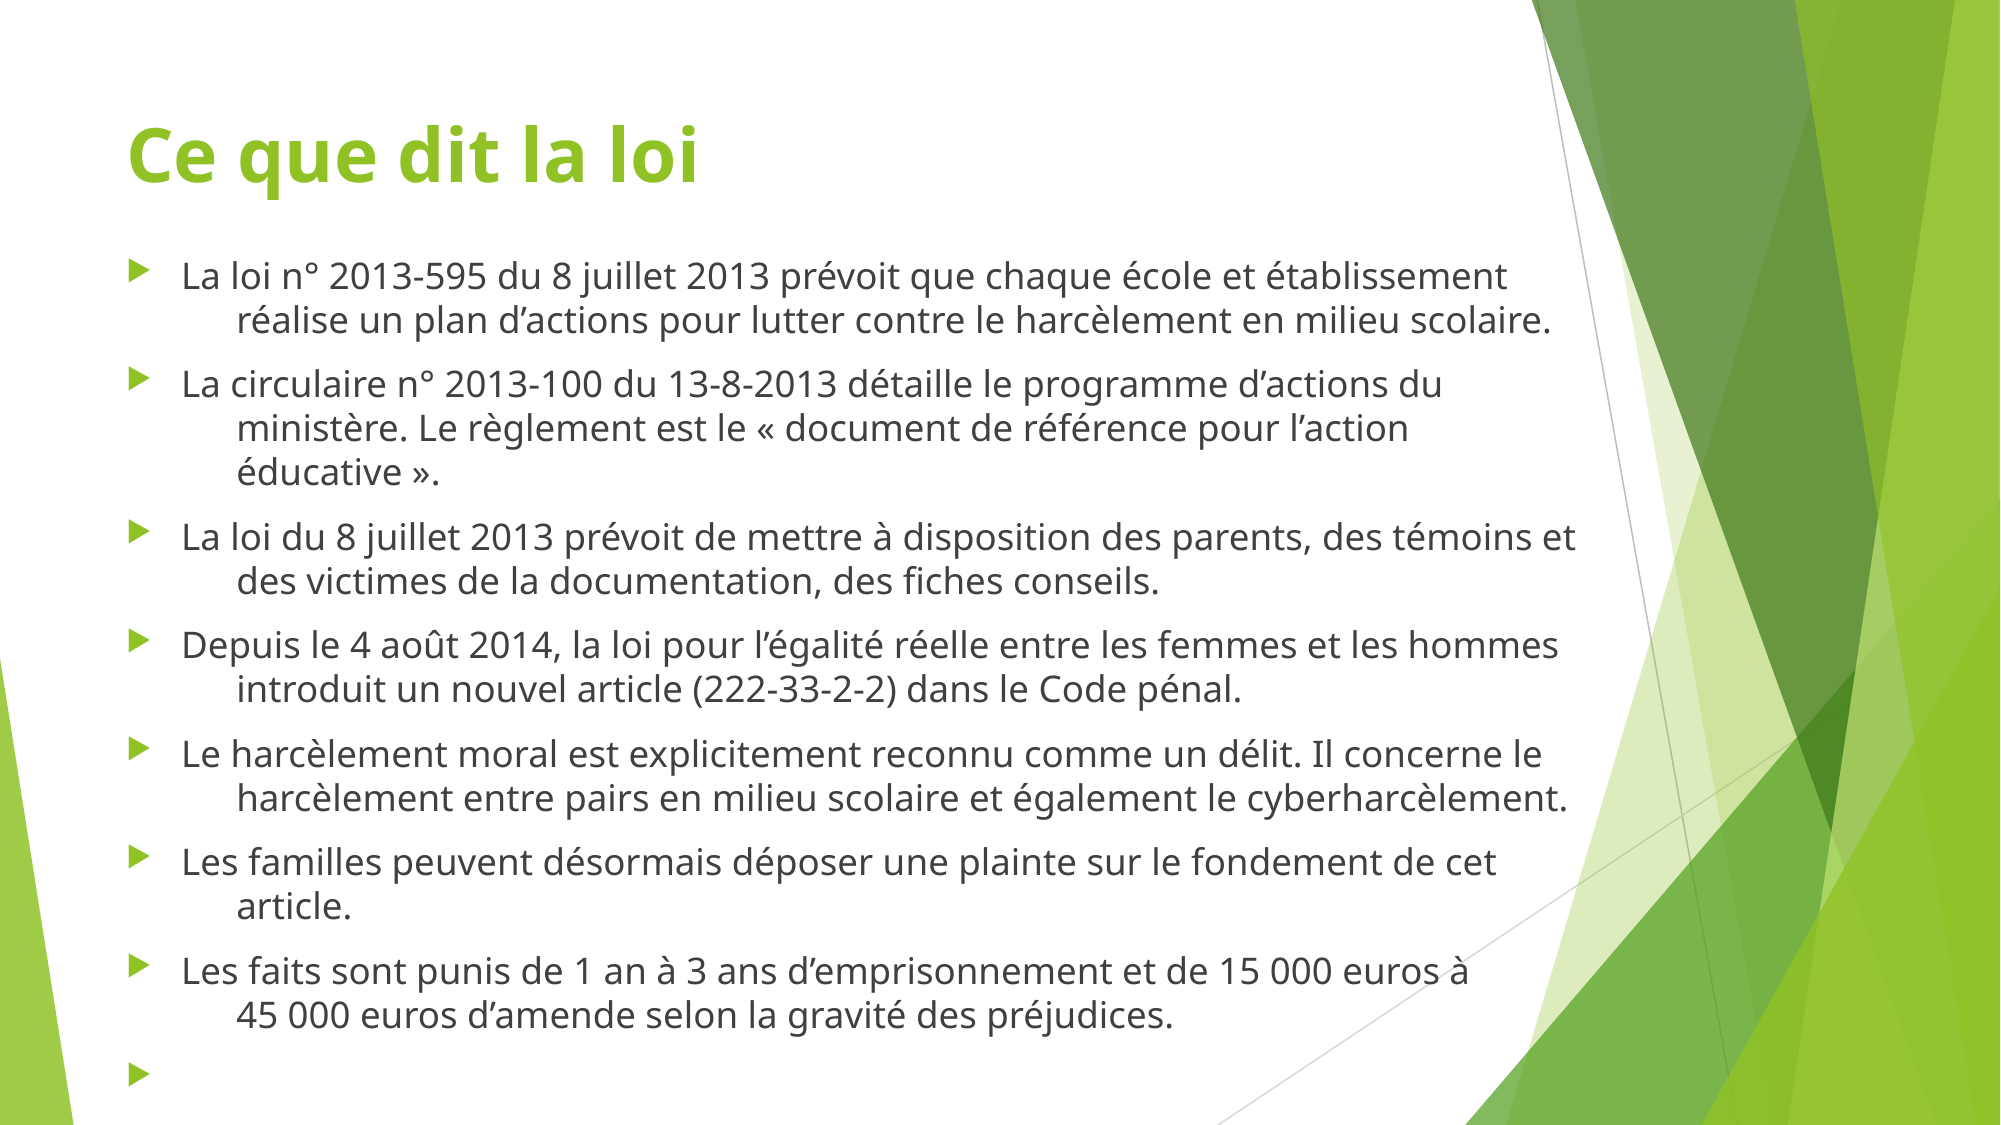

# Ce que dit la loi
La loi n° 2013-595 du 8 juillet 2013 prévoit que chaque école et établissement réalise un plan d’actions pour lutter contre le harcèlement en milieu scolaire.
La circulaire n° 2013-100 du 13-8-2013 détaille le programme d’actions du ministère. Le règlement est le « document de référence pour l’action éducative ».
La loi du 8 juillet 2013 prévoit de mettre à disposition des parents, des témoins et des victimes de la documentation, des fiches conseils.
Depuis le 4 août 2014, la loi pour l’égalité réelle entre les femmes et les hommes introduit un nouvel article (222-33-2-2) dans le Code pénal.
Le harcèlement moral est explicitement reconnu comme un délit. Il concerne le harcèlement entre pairs en milieu scolaire et également le cyberharcèlement.
Les familles peuvent désormais déposer une plainte sur le fondement de cet article.
Les faits sont punis de 1 an à 3 ans d’emprisonnement et de 15 000 euros à 45 000 euros d’amende selon la gravité des préjudices.